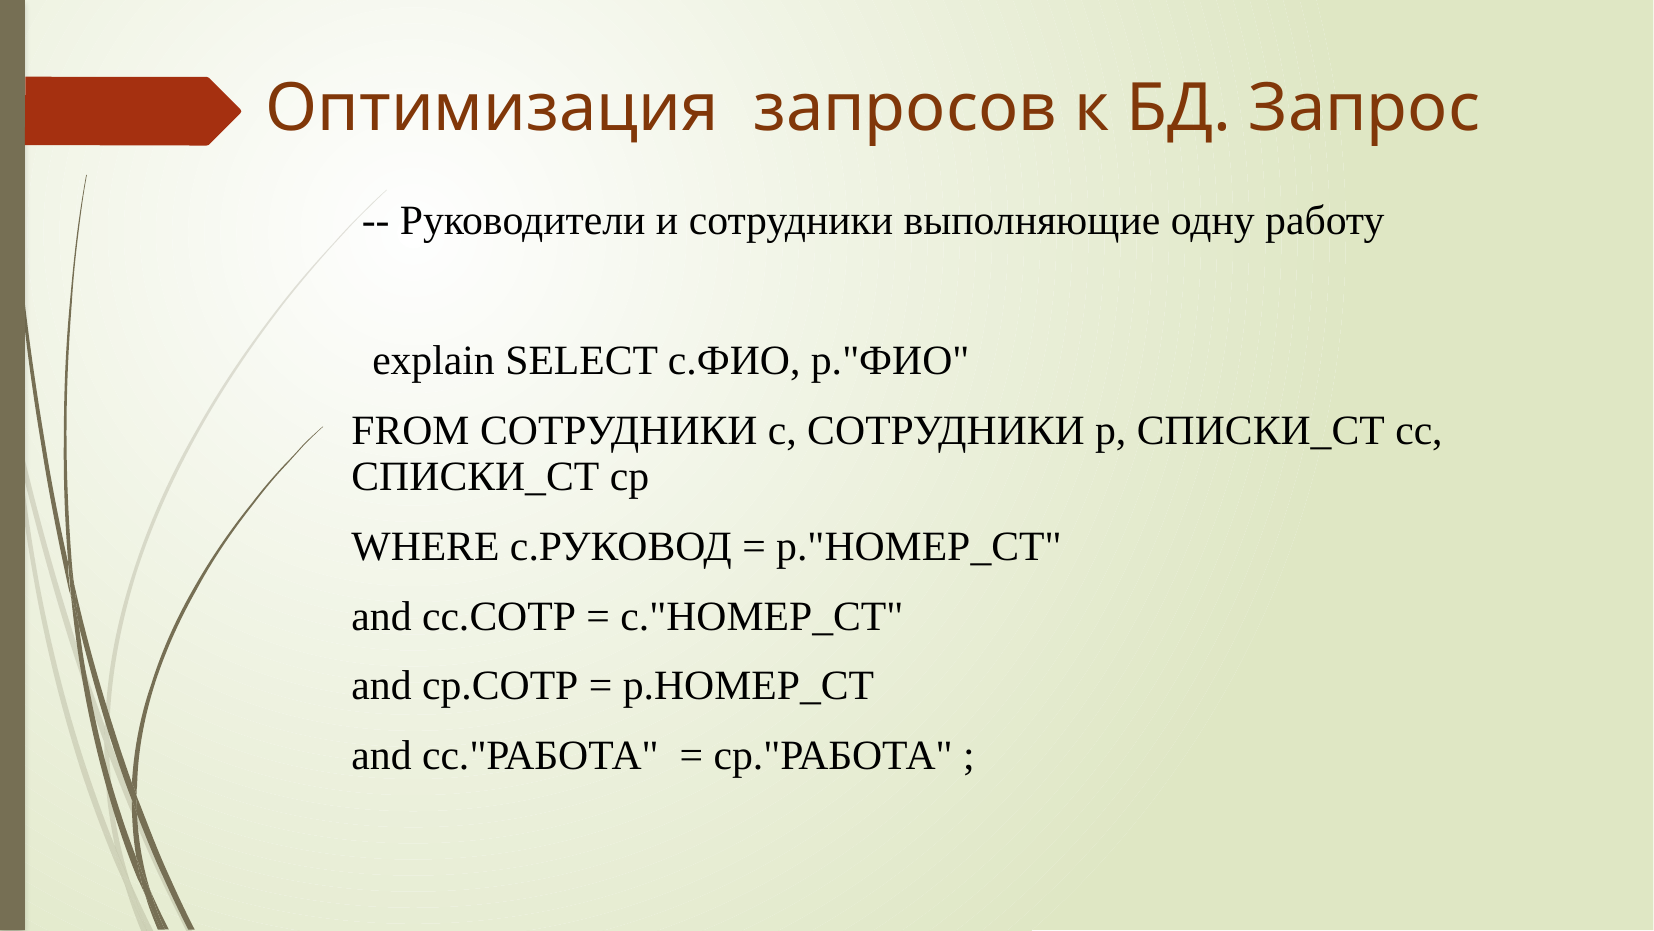

# Оптимизация запросов к БД. Запрос
 -- Руководители и сотрудники выполняющие одну работу
 explain SELECT с.ФИО, р."ФИО"
FROM СОТРУДНИКИ с, СОТРУДНИКИ р, СПИСКИ_СТ сс, СПИСКИ_СТ ср
WHERE с.РУКОВОД = р."НОМЕР_СТ"
and сс.СОТР = с."НОМЕР_СТ"
and ср.СОТР = р.НОМЕР_СТ
and сс."РАБОТА" = ср."РАБОТА" ;